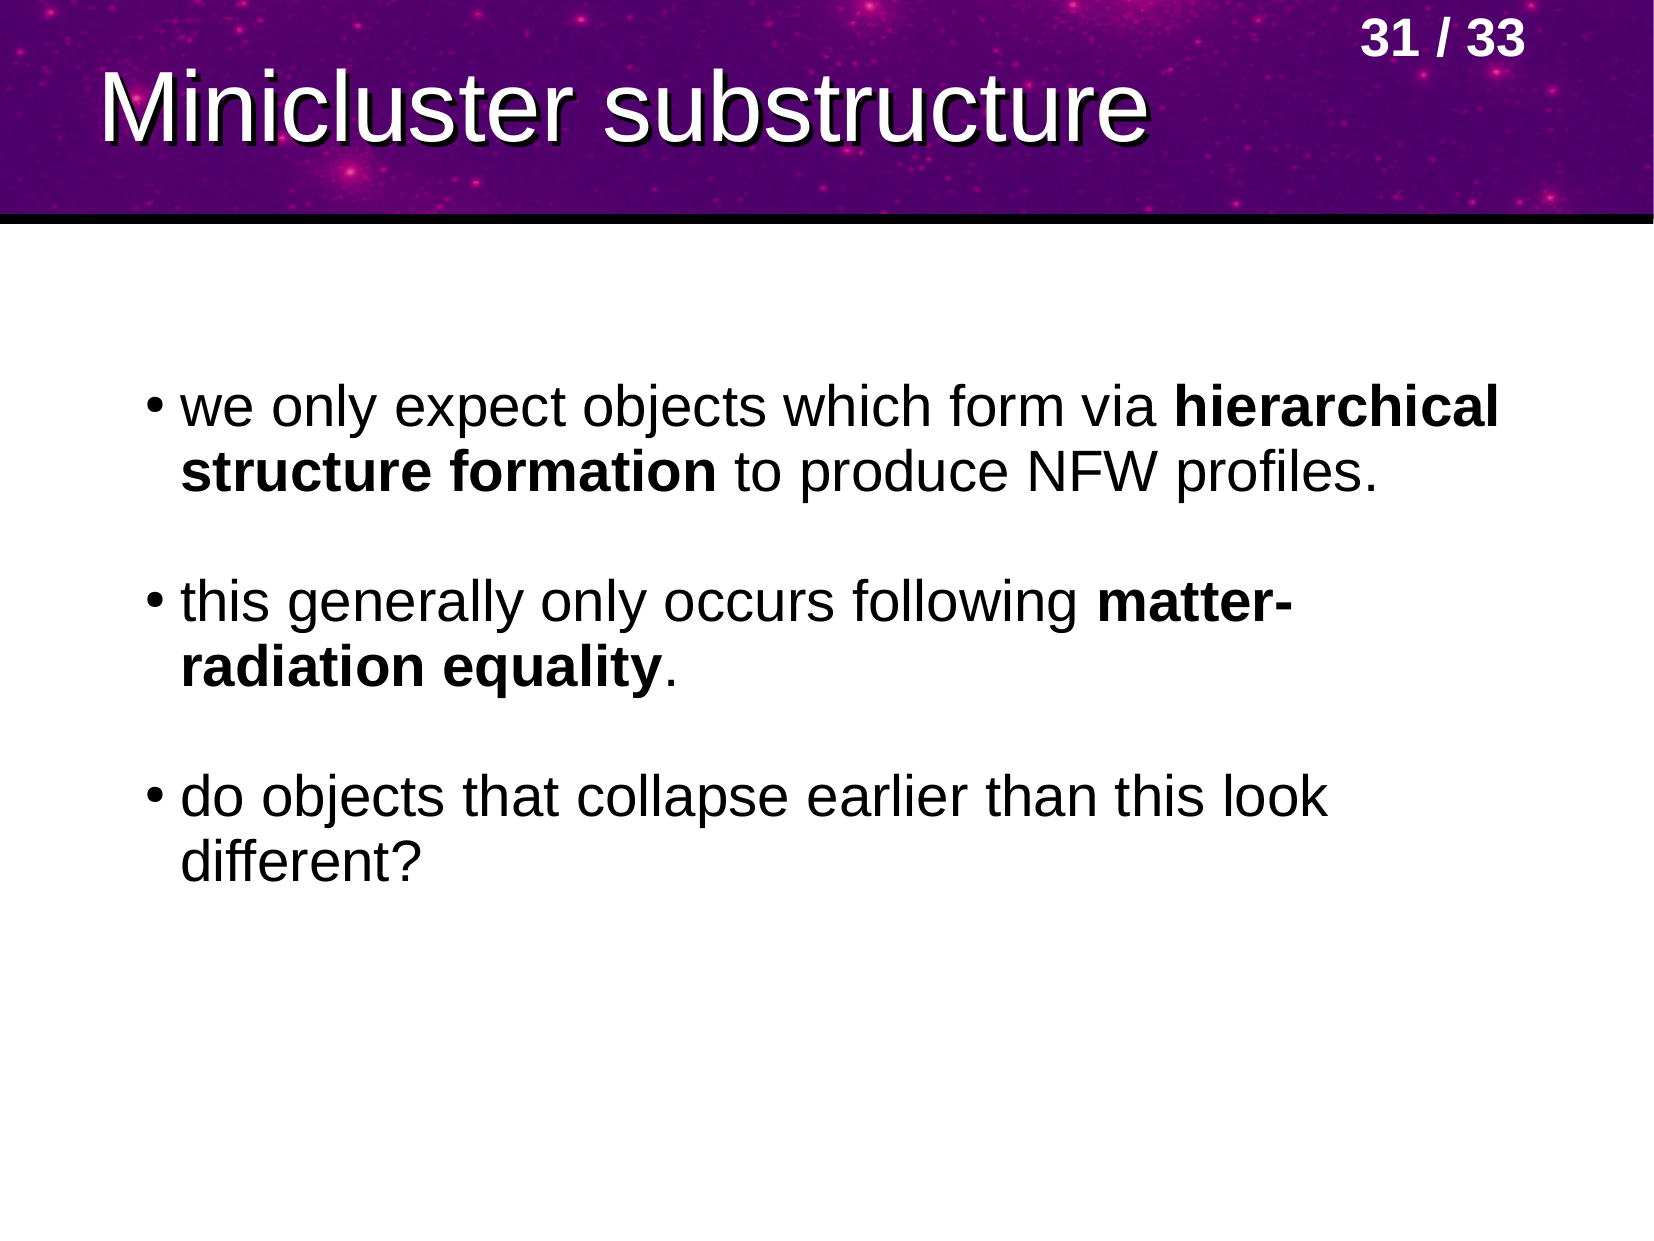

Minicluster substructure
we only expect objects which form via hierarchical structure formation to produce NFW profiles.
this generally only occurs following matter-radiation equality.
do objects that collapse earlier than this look different?